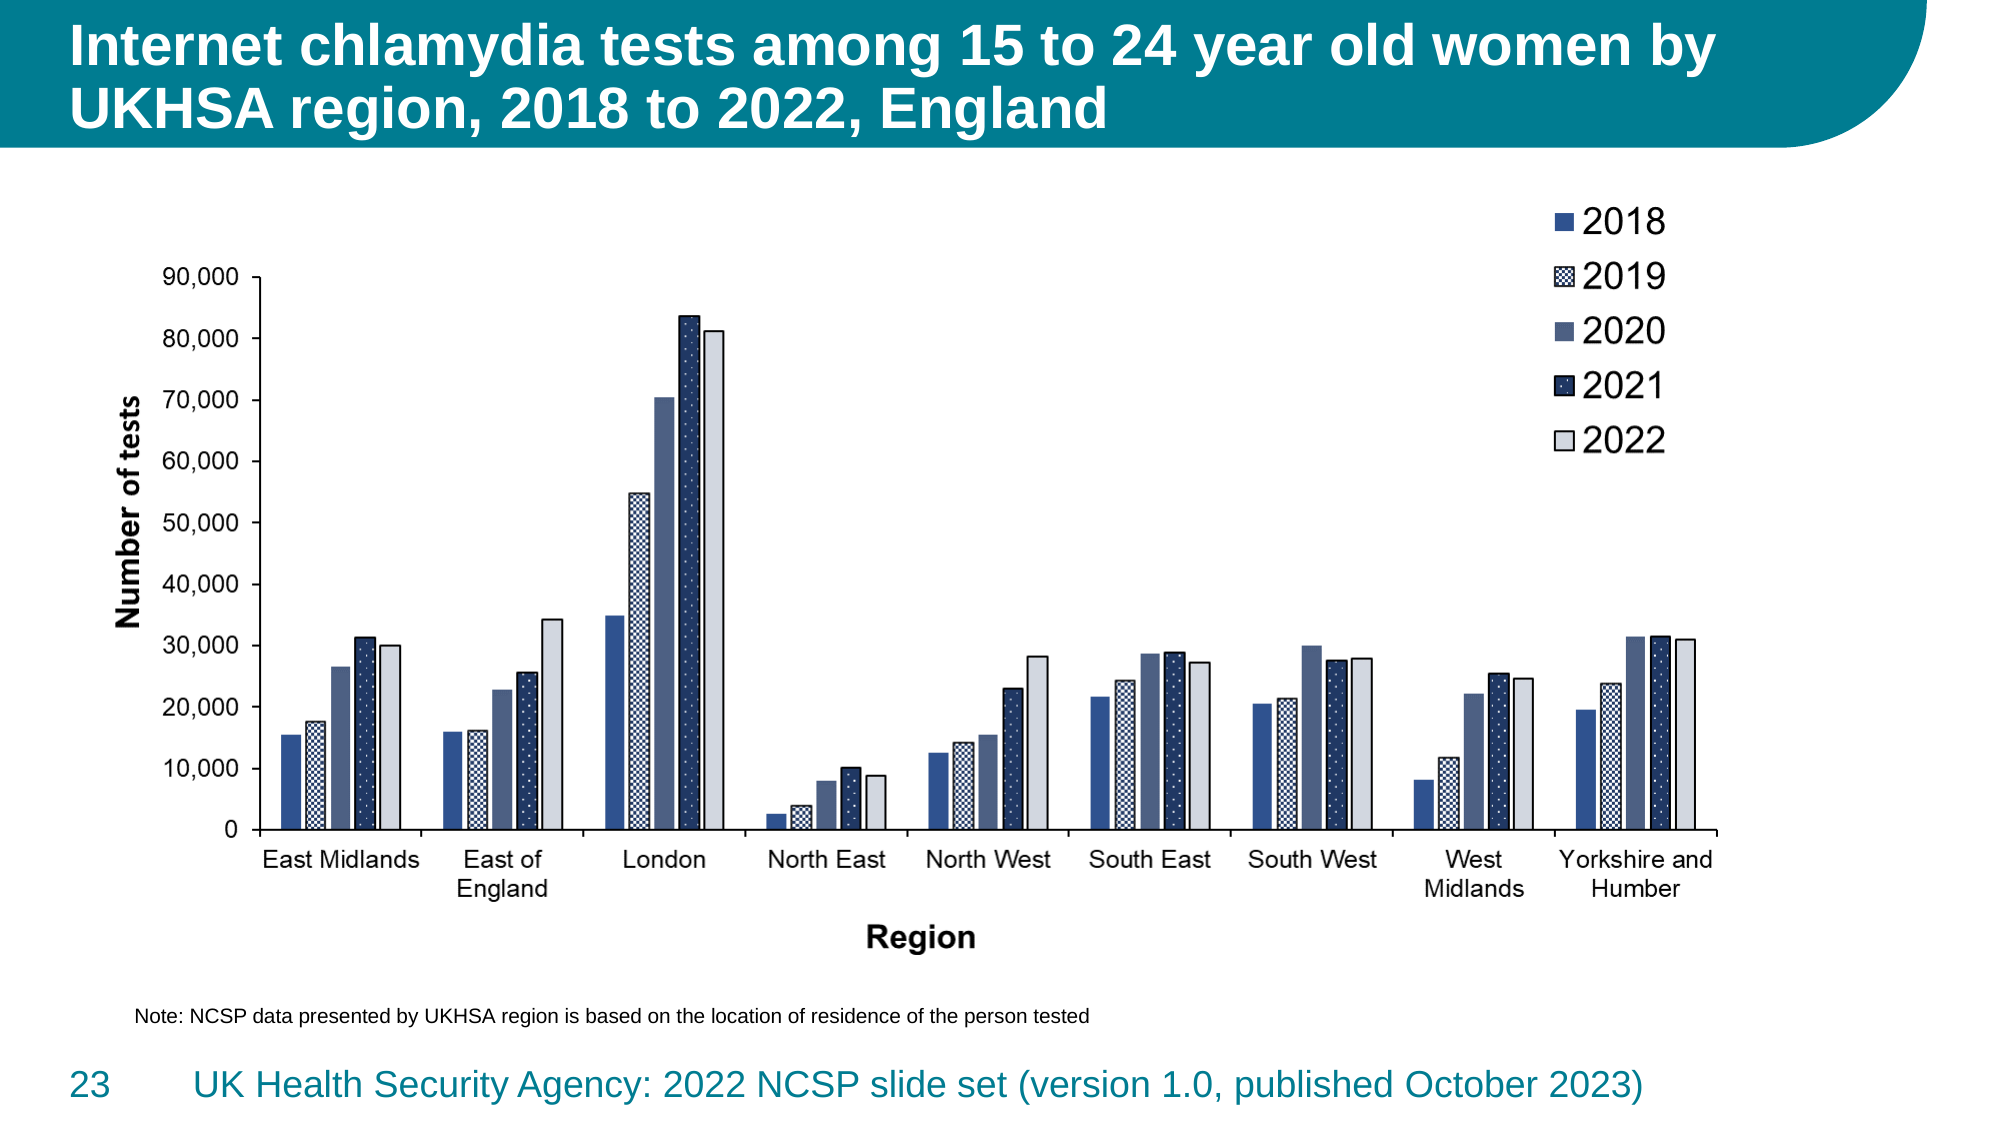

# Internet chlamydia tests among 15 to 24 year old women by UKHSA region, 2018 to 2022, England
Note: NCSP data presented by UKHSA region is based on the location of residence of the person tested
6
UK Health Security Agency: 2022 NCSP slide set (version 1.0, published October 2023)